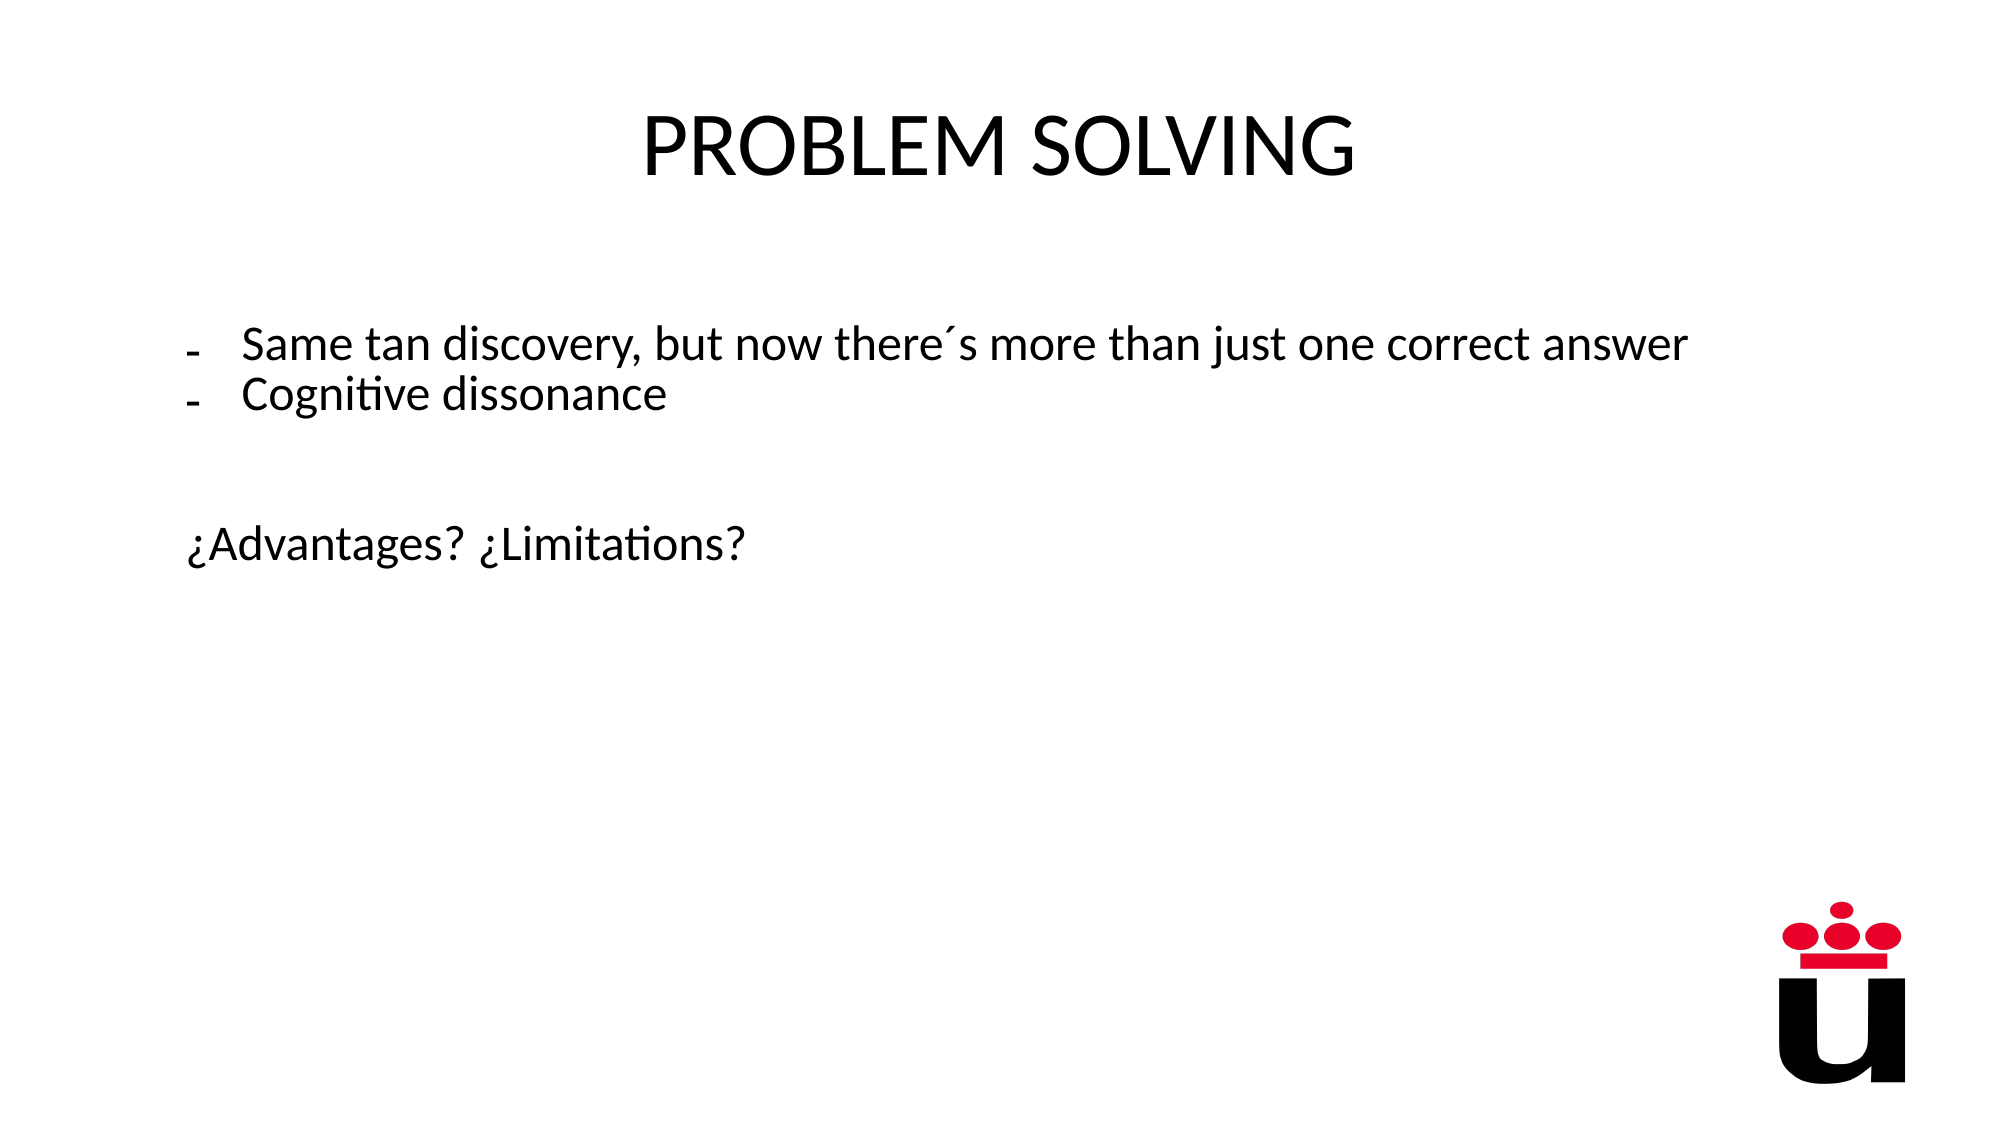

# PROBLEM SOLVING
Same tan discovery, but now there´s more than just one correct answer
Cognitive dissonance
¿Advantages? ¿Limitations?